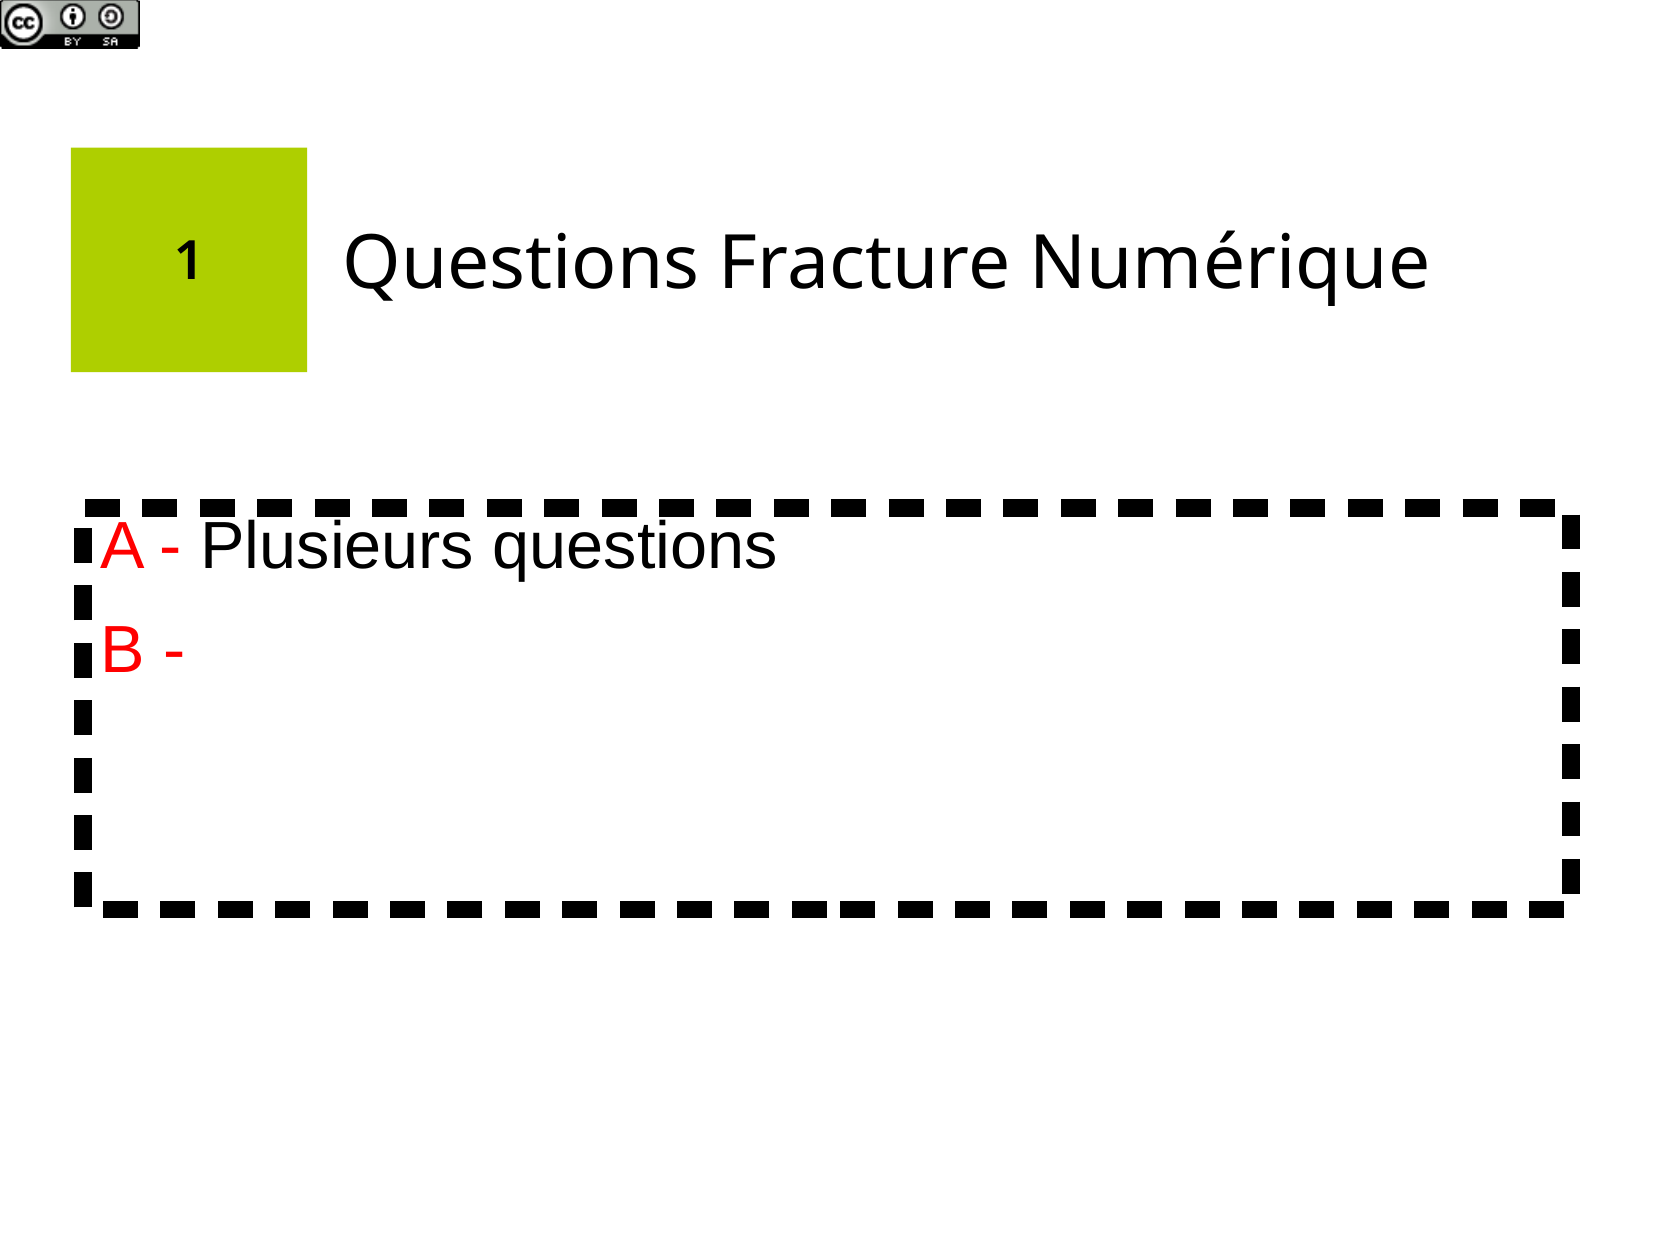

# Questions Fracture Numérique
1
Plusieurs questions